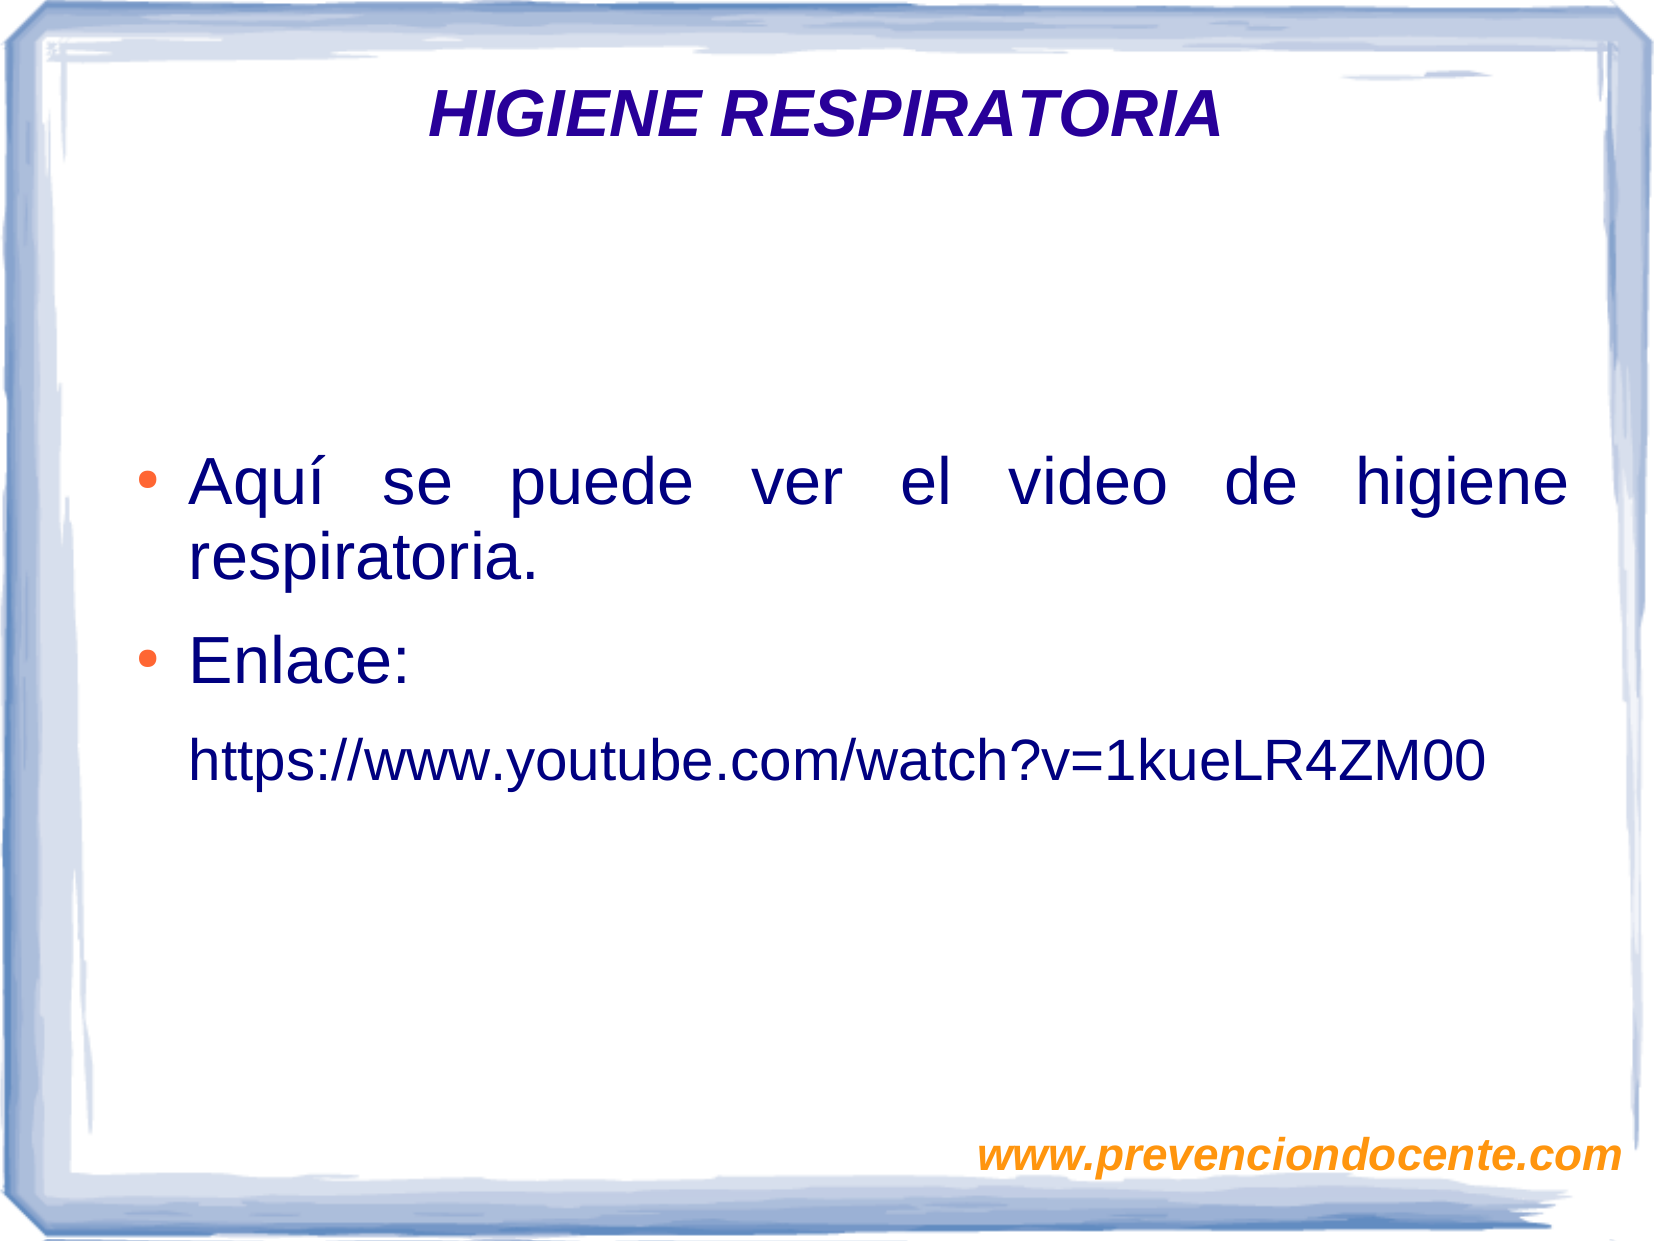

# HIGIENE RESPIRATORIA
Aquí se puede ver el video de higiene respiratoria.
Enlace:
https://www.youtube.com/watch?v=1kueLR4ZM00
www.prevenciondocente.com